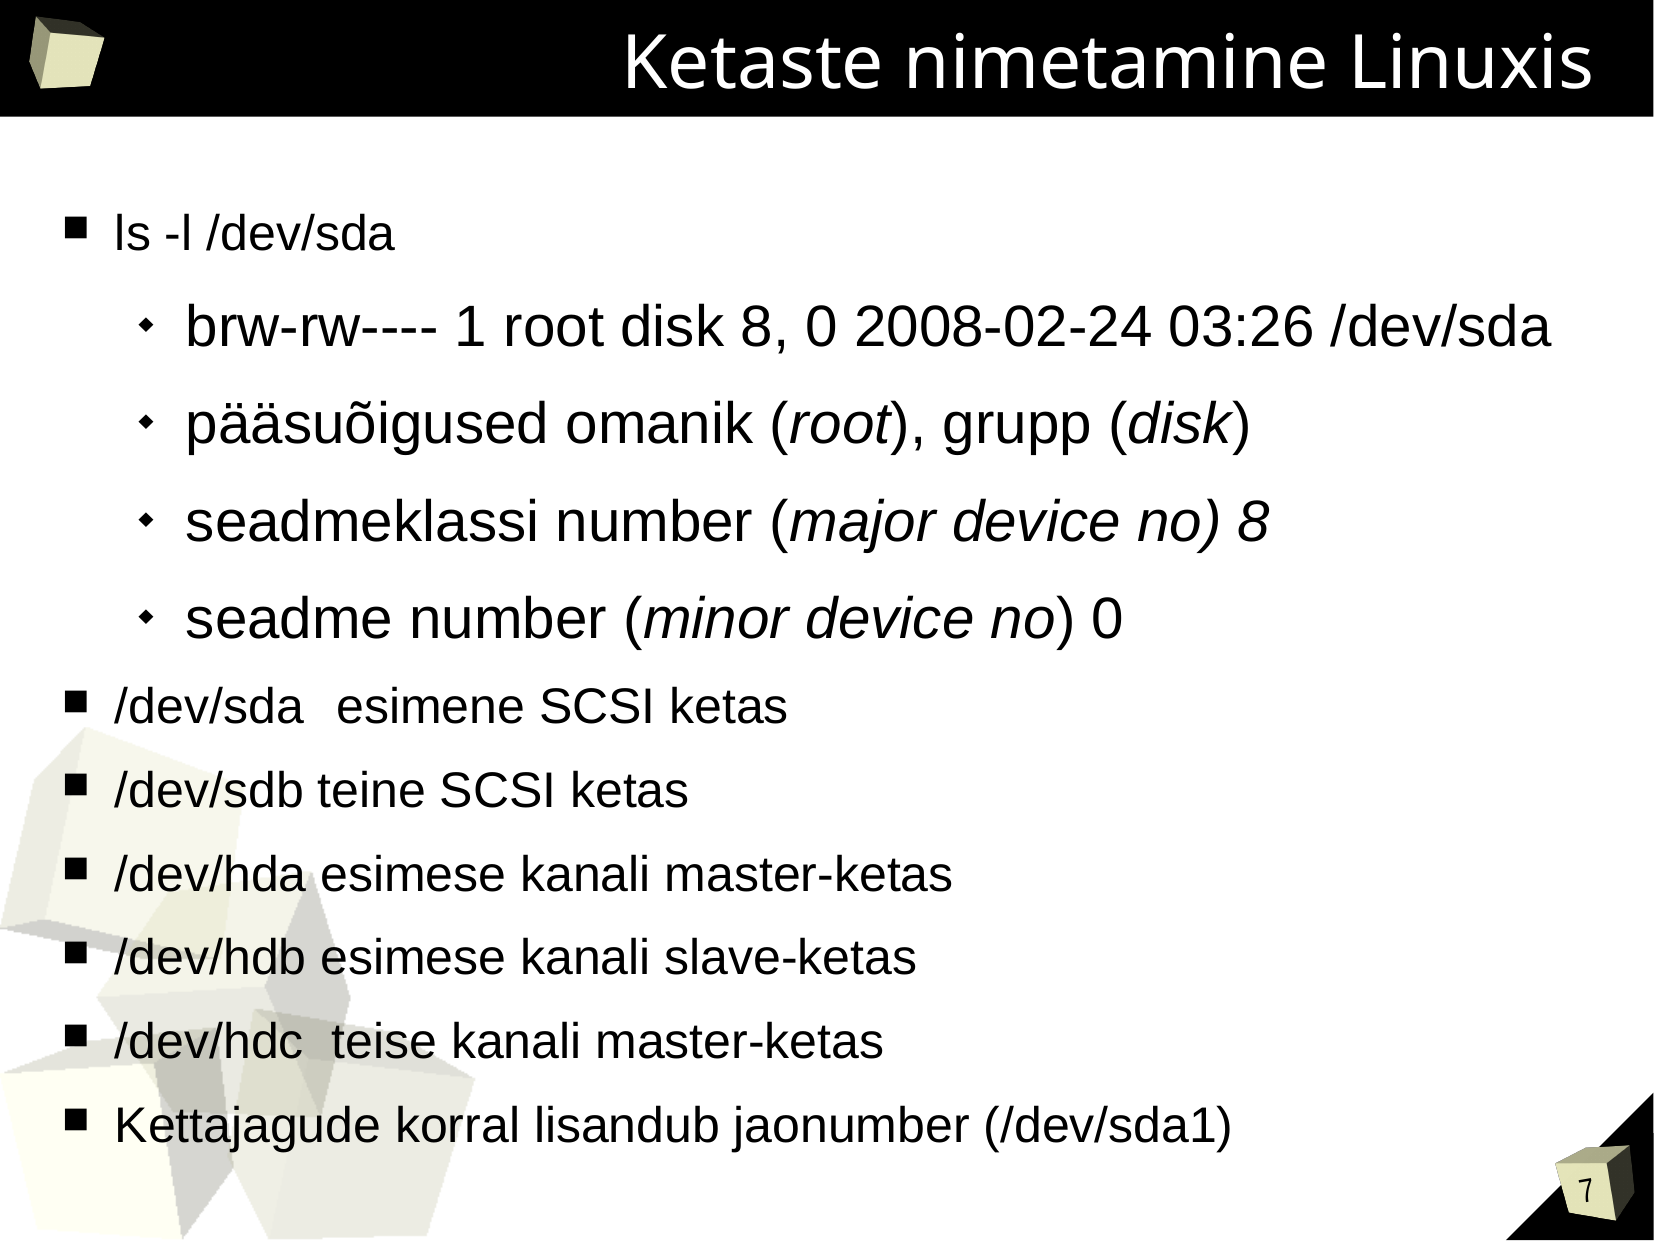

# Ketaste nimetamine Linuxis
ls -l /dev/sda
brw-rw---- 1 root disk 8, 0 2008-02-24 03:26 /dev/sda
pääsuõigused omanik (root), grupp (disk)
seadmeklassi number (major device no) 8
seadme number (minor device no) 0
/dev/sda	esimene SCSI ketas
/dev/sdb teine SCSI ketas
/dev/hda esimese kanali master-ketas
/dev/hdb esimese kanali slave-ketas
/dev/hdc teise kanali master-ketas
Kettajagude korral lisandub jaonumber (/dev/sda1)